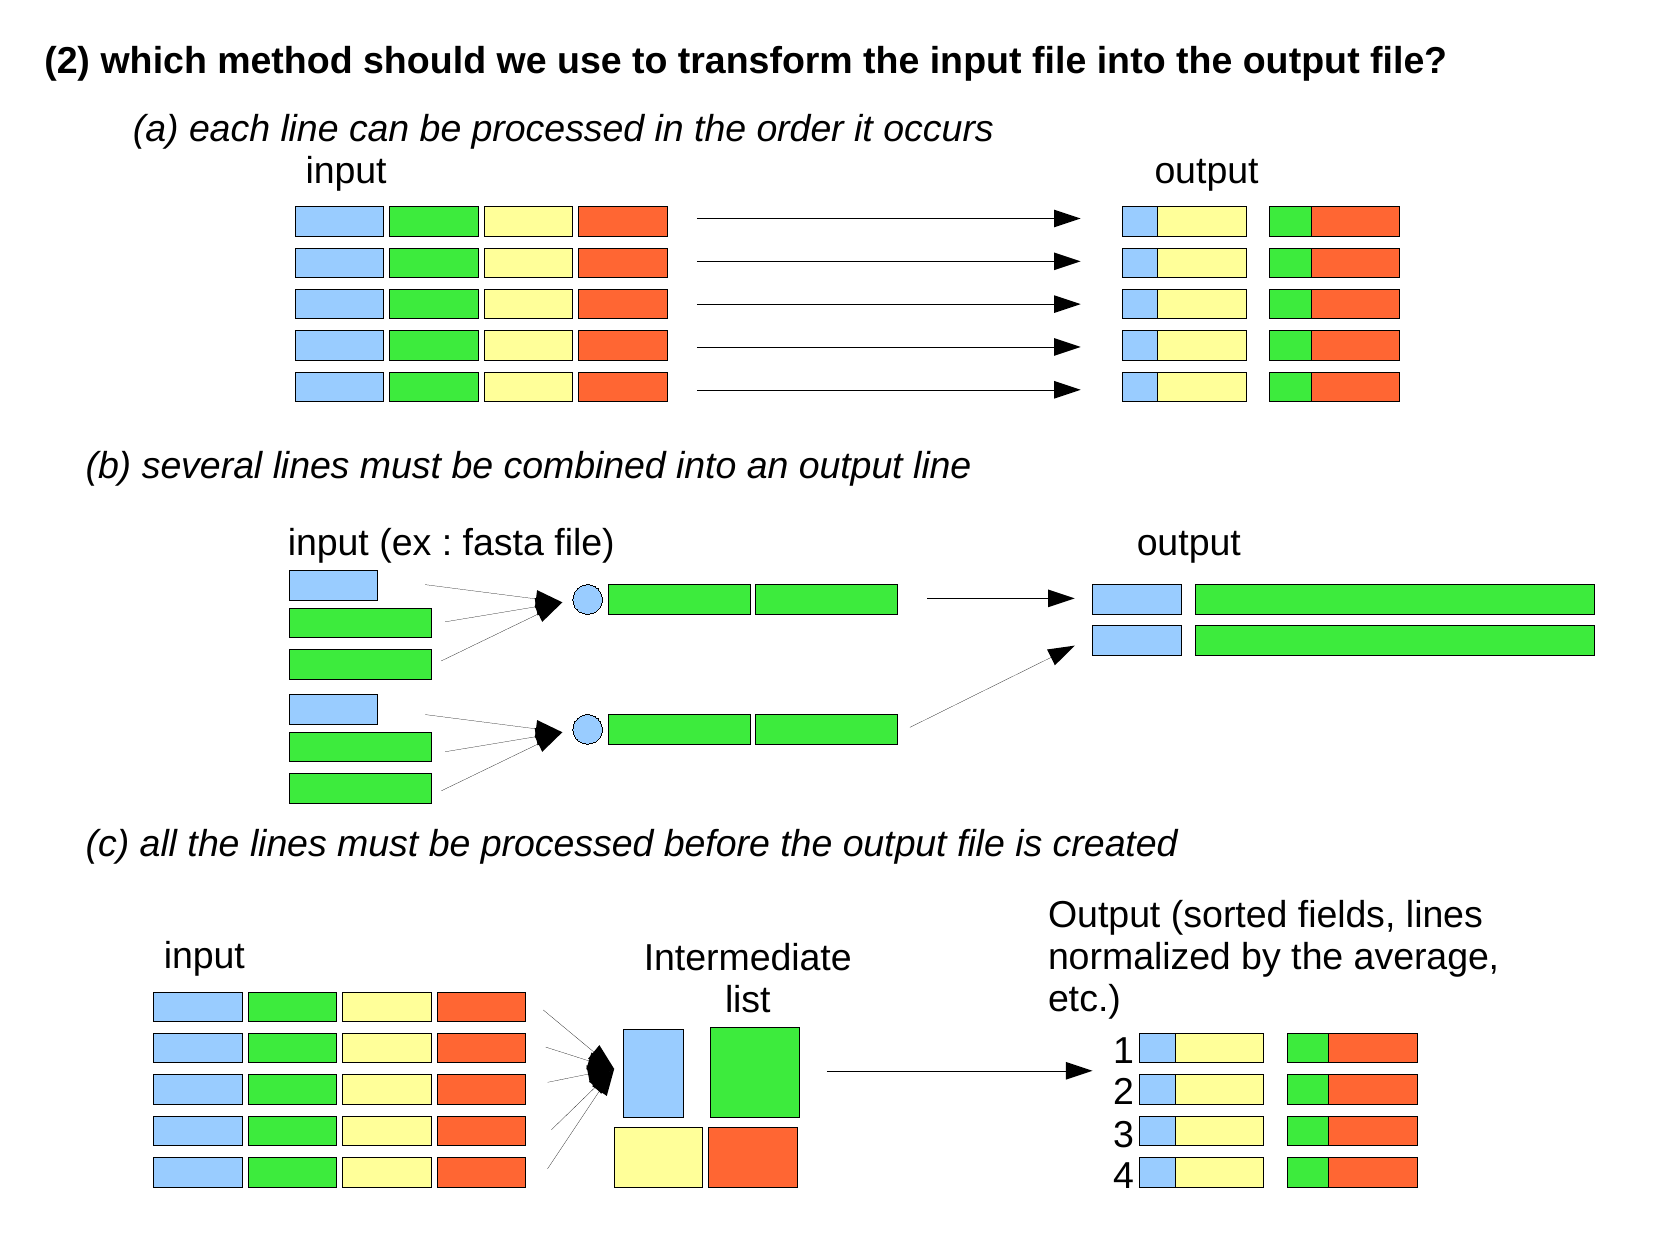

(2) which method should we use to transform the input file into the output file?
(a) each line can be processed in the order it occurs
input
output
(b) several lines must be combined into an output line
input (ex : fasta file)
output
(c) all the lines must be processed before the output file is created
Output (sorted fields, lines normalized by the average, etc.)
input
Intermediate list
1
2
3
4